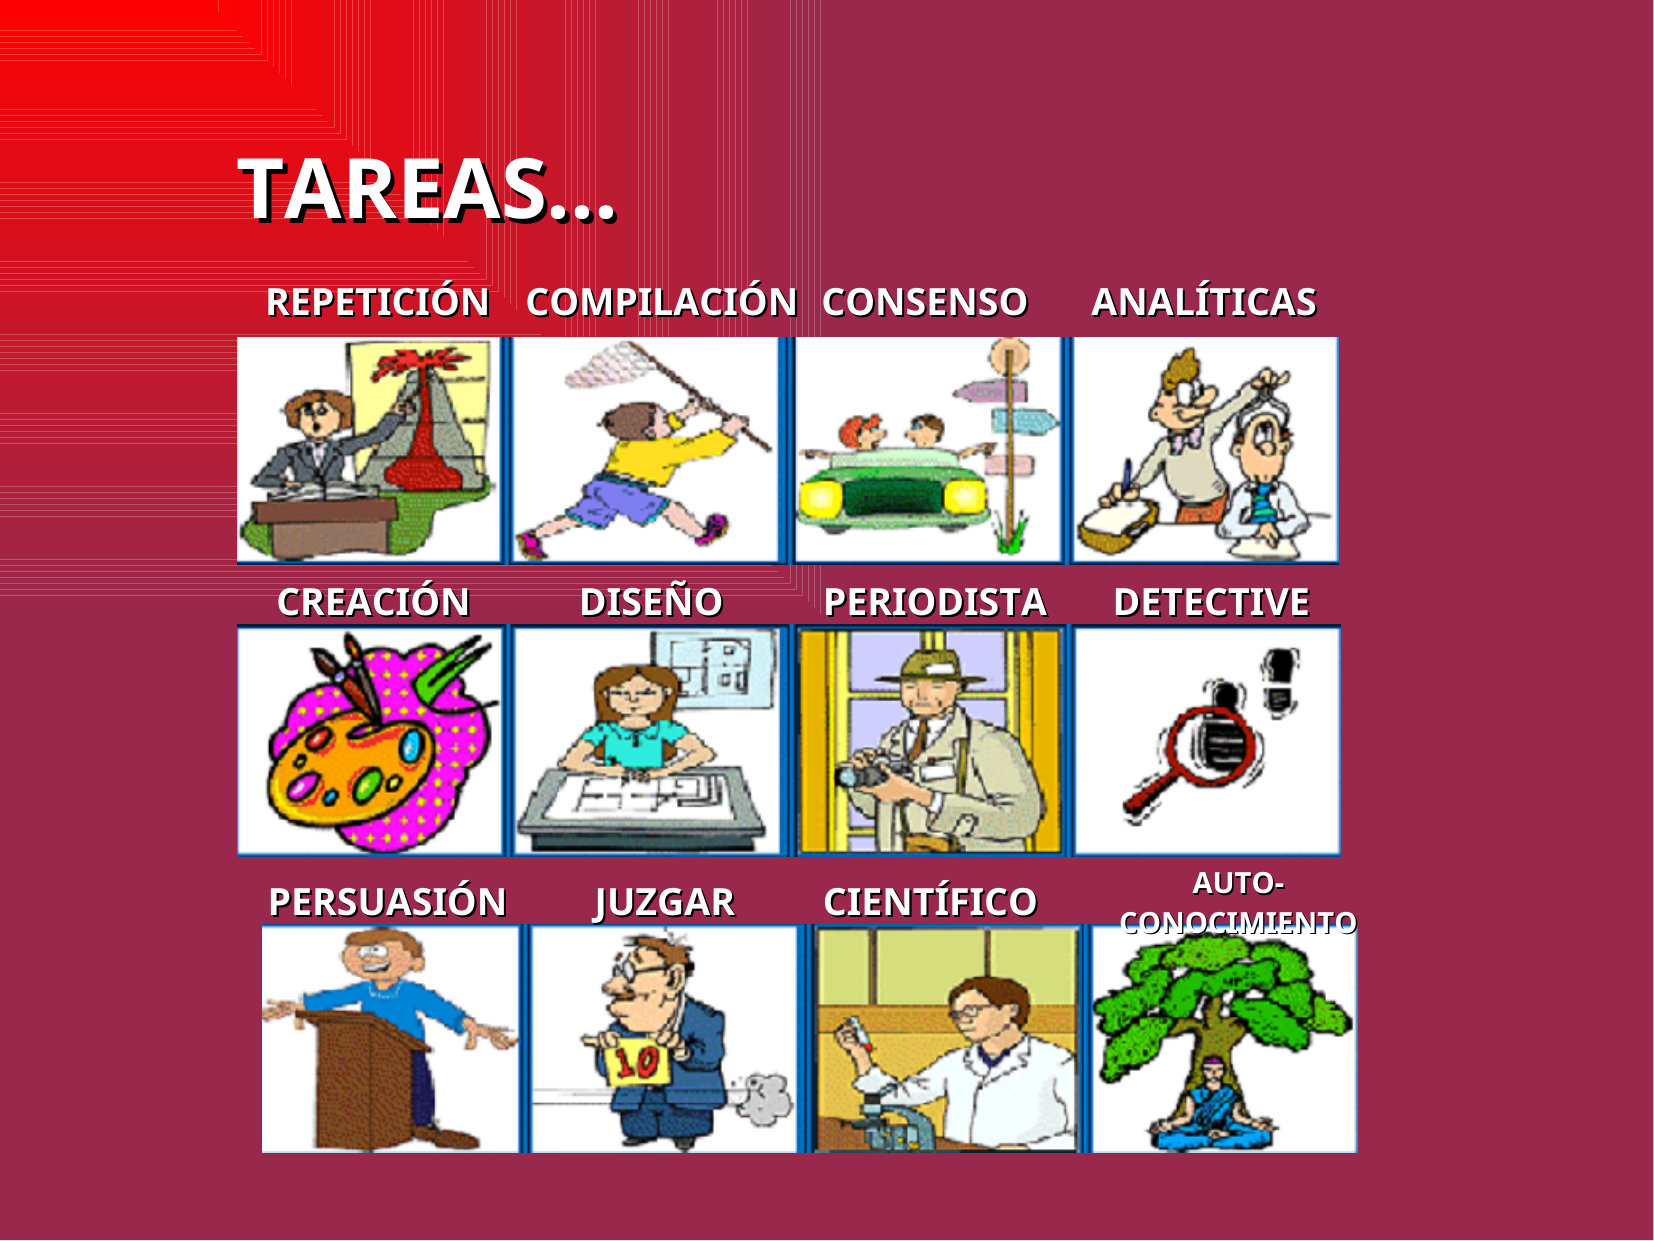

TAREAS...
REPETICIÓN
COMPILACIÓN
CONSENSO
ANALÍTICAS
CREACIÓN
DISEÑO
PERIODISTA
DETECTIVE
AUTO-
CONOCIMIENTO
PERSUASIÓN
JUZGAR
CIENTÍFICO